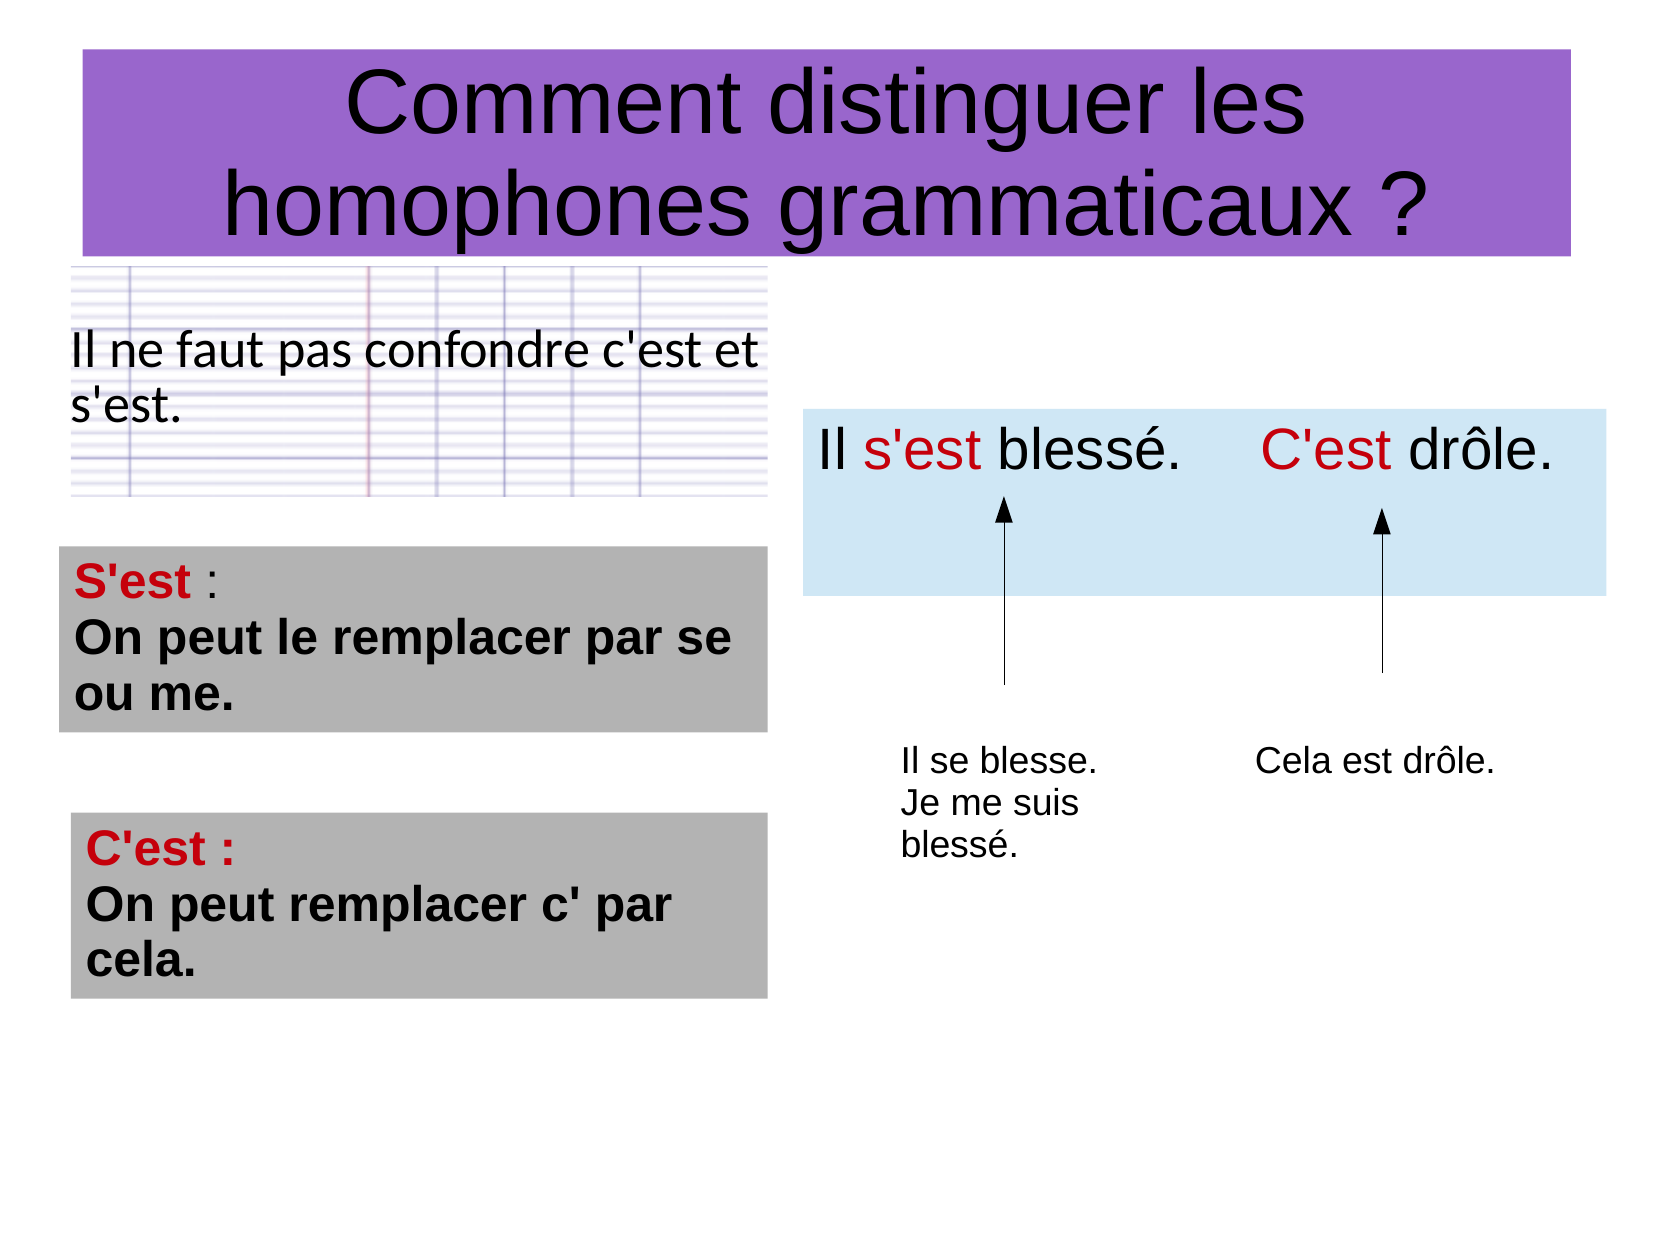

# Comment distinguer les homophones grammaticaux ?
Il ne faut pas confondre c'est et s'est.
Il s'est blessé.		C'est 	drôle.
S'est :
On peut le remplacer par se ou me.
Il se blesse.
Je me suis blessé.
Cela est drôle.
C'est :
On peut remplacer c' par cela.